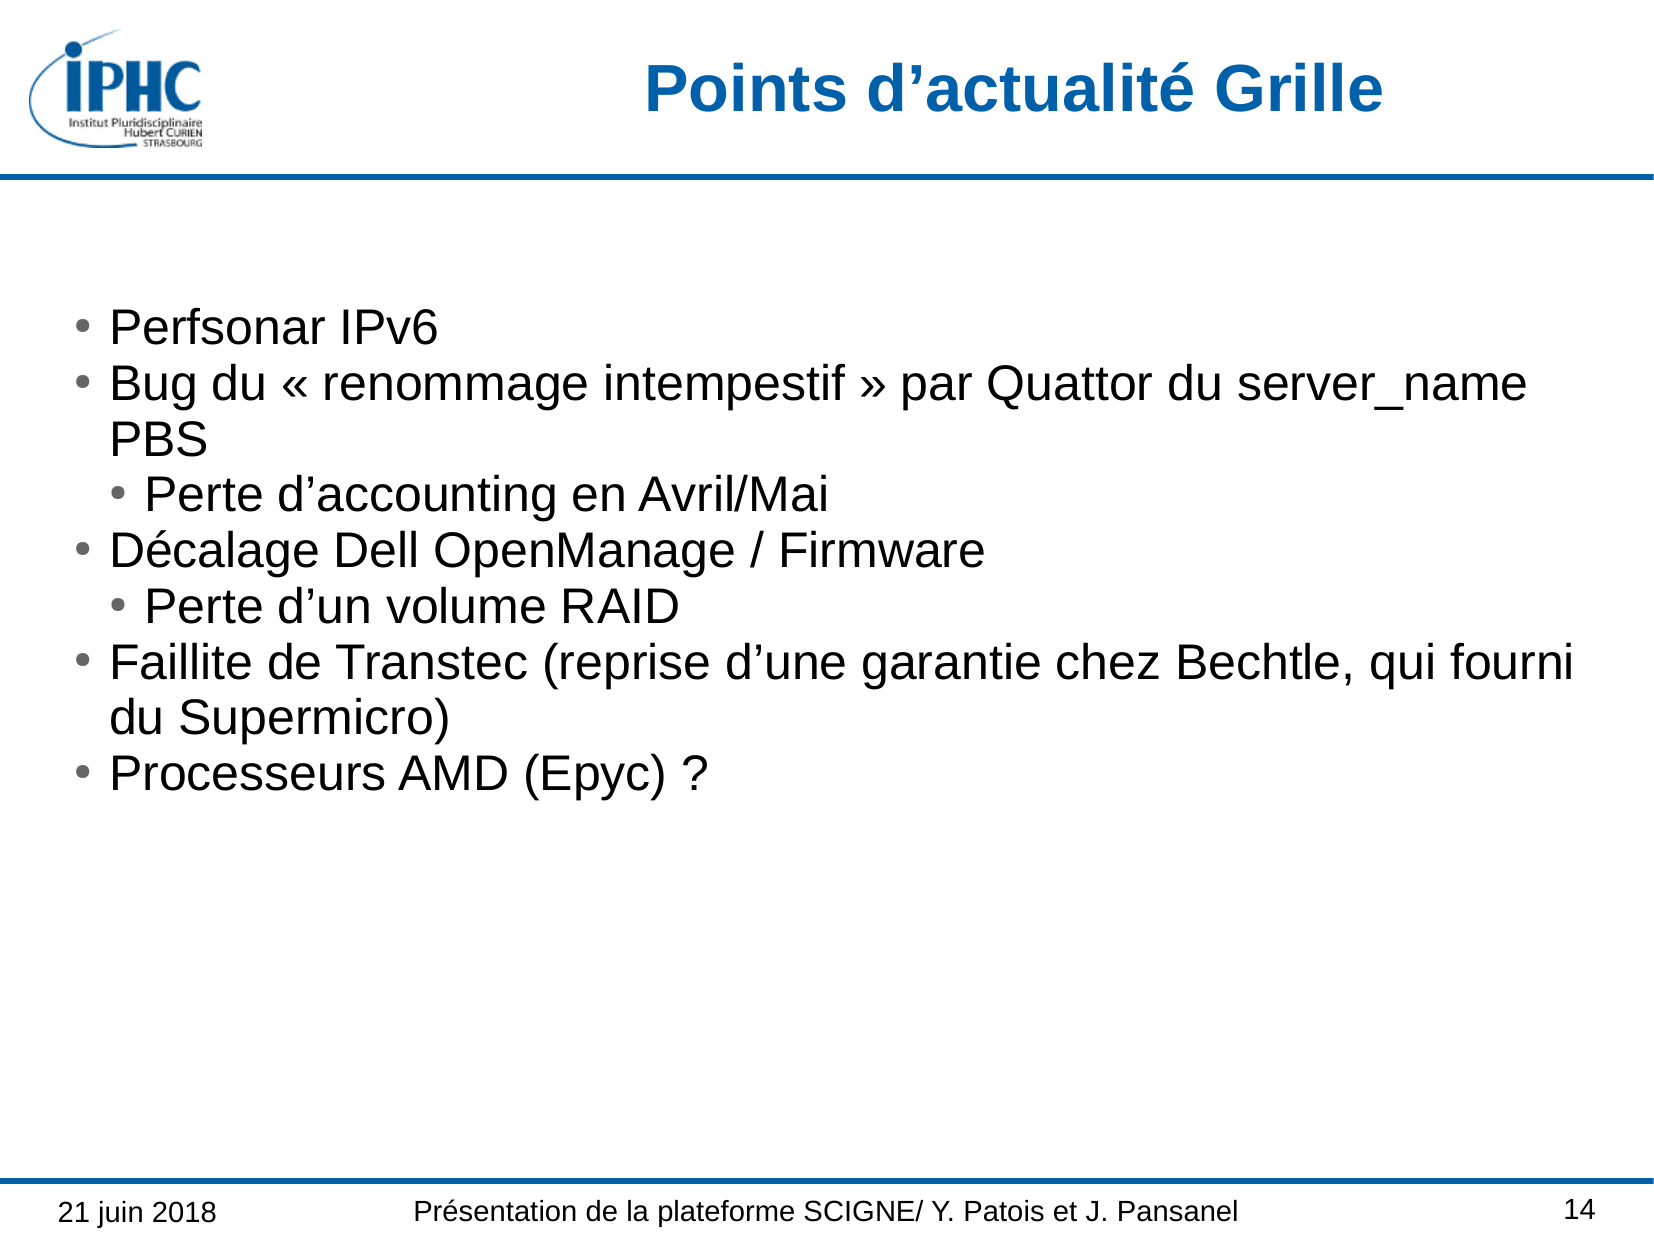

Points d’actualité Grille
Perfsonar IPv6
Bug du « renommage intempestif » par Quattor du server_name PBS
Perte d’accounting en Avril/Mai
Décalage Dell OpenManage / Firmware
Perte d’un volume RAID
Faillite de Transtec (reprise d’une garantie chez Bechtle, qui fourni du Supermicro)
Processeurs AMD (Epyc) ?
14
Présentation de la plateforme SCIGNE/ Y. Patois et J. Pansanel
21 juin 2018